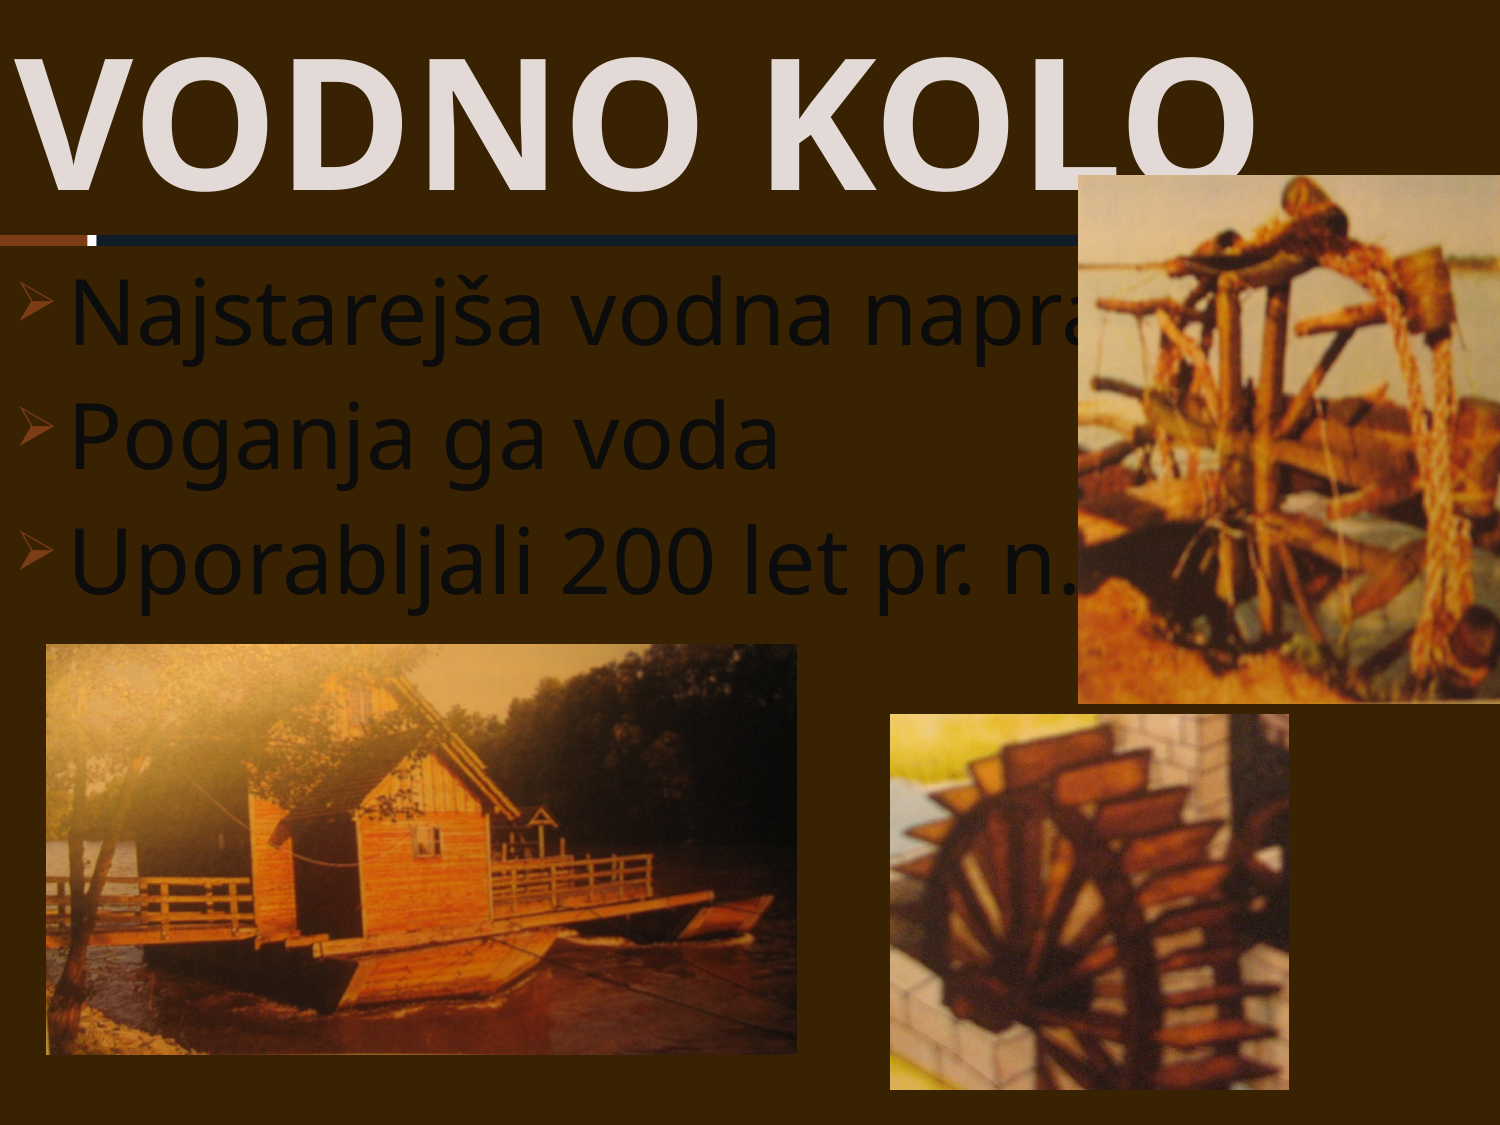

VODNO KOLO
#
Najstarejša vodna naprava
Poganja ga voda
Uporabljali 200 let pr. n. št.